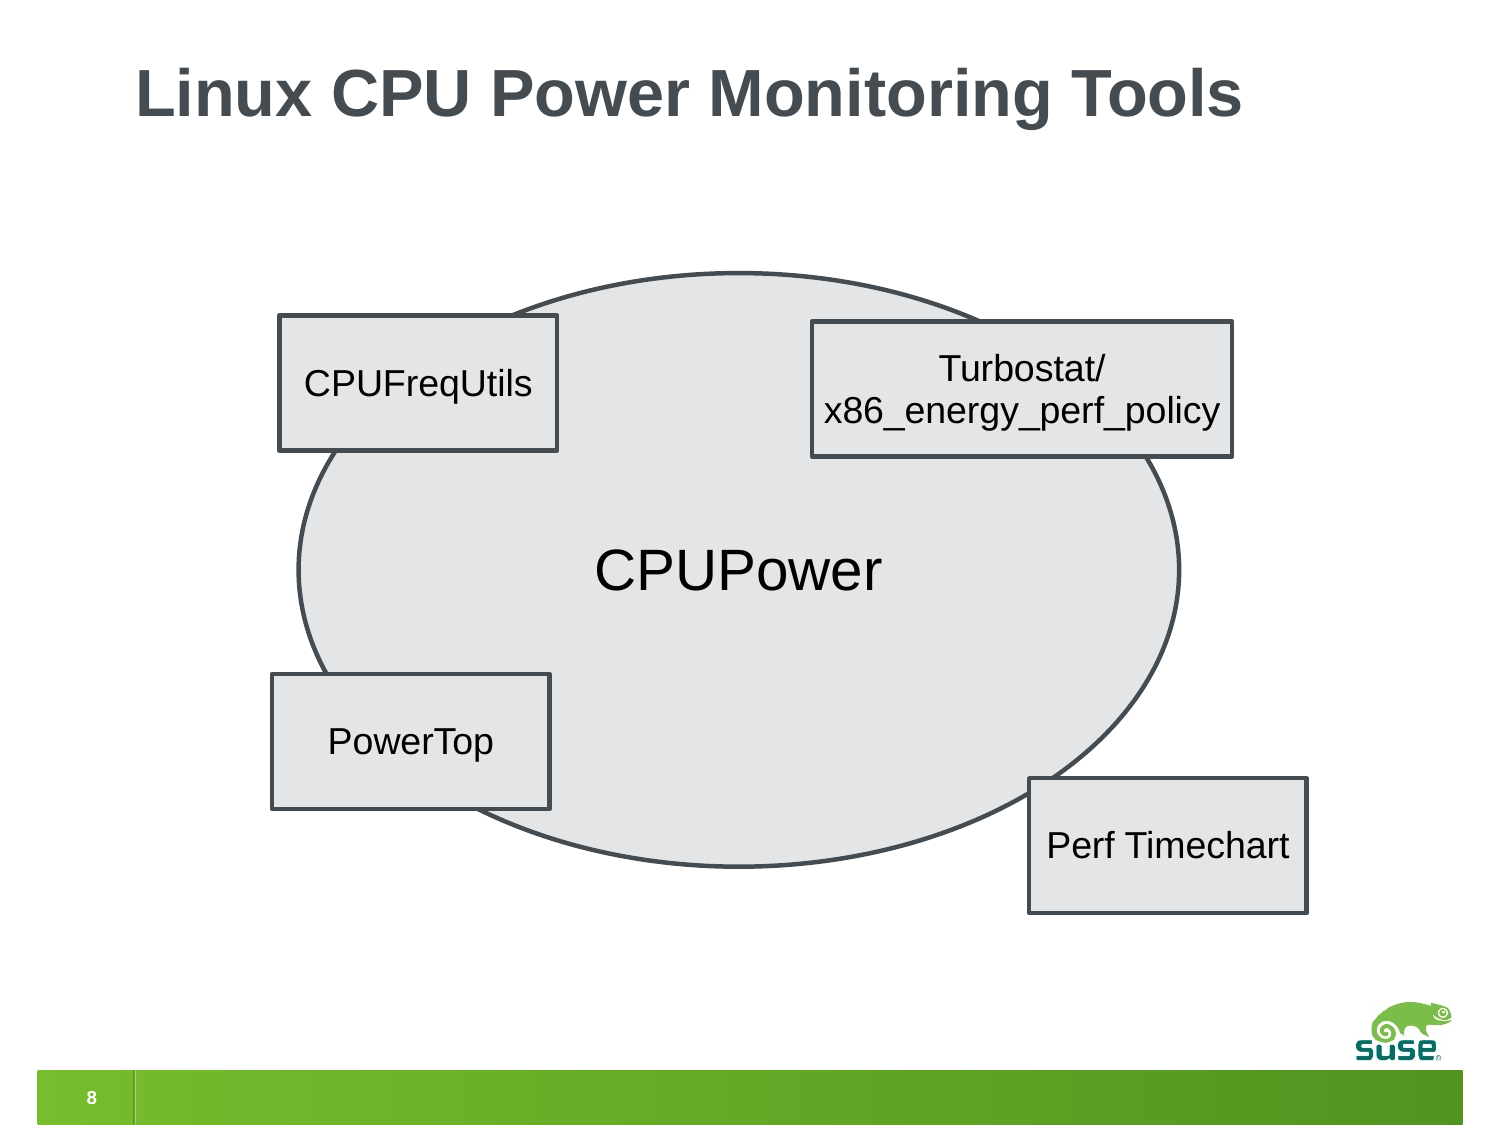

# Linux CPU Power Monitoring Tools
CPUPower
CPUFreqUtils
Turbostat/
x86_energy_perf_policy
PowerTop
Perf Timechart